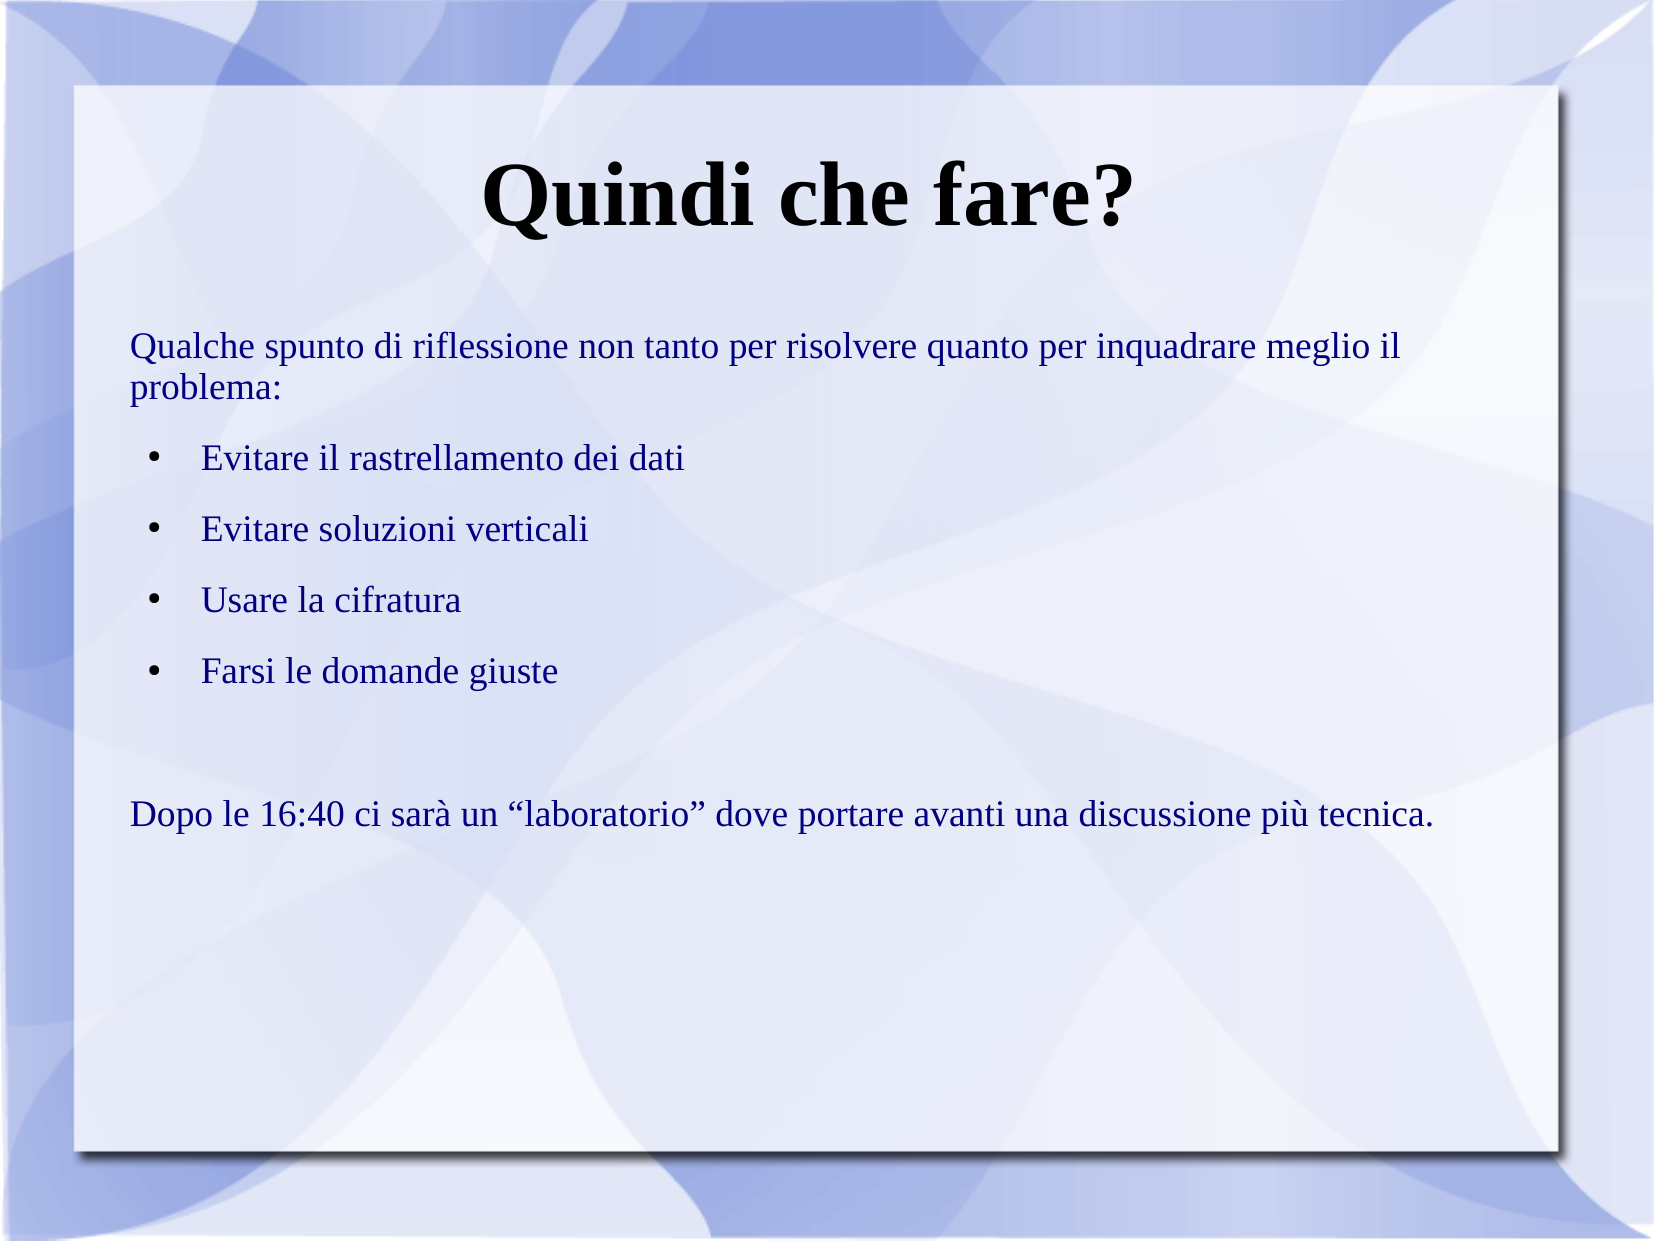

# Quindi che fare?
Qualche spunto di riflessione non tanto per risolvere quanto per inquadrare meglio il problema:
Evitare il rastrellamento dei dati
Evitare soluzioni verticali
Usare la cifratura
Farsi le domande giuste
Dopo le 16:40 ci sarà un “laboratorio” dove portare avanti una discussione più tecnica.